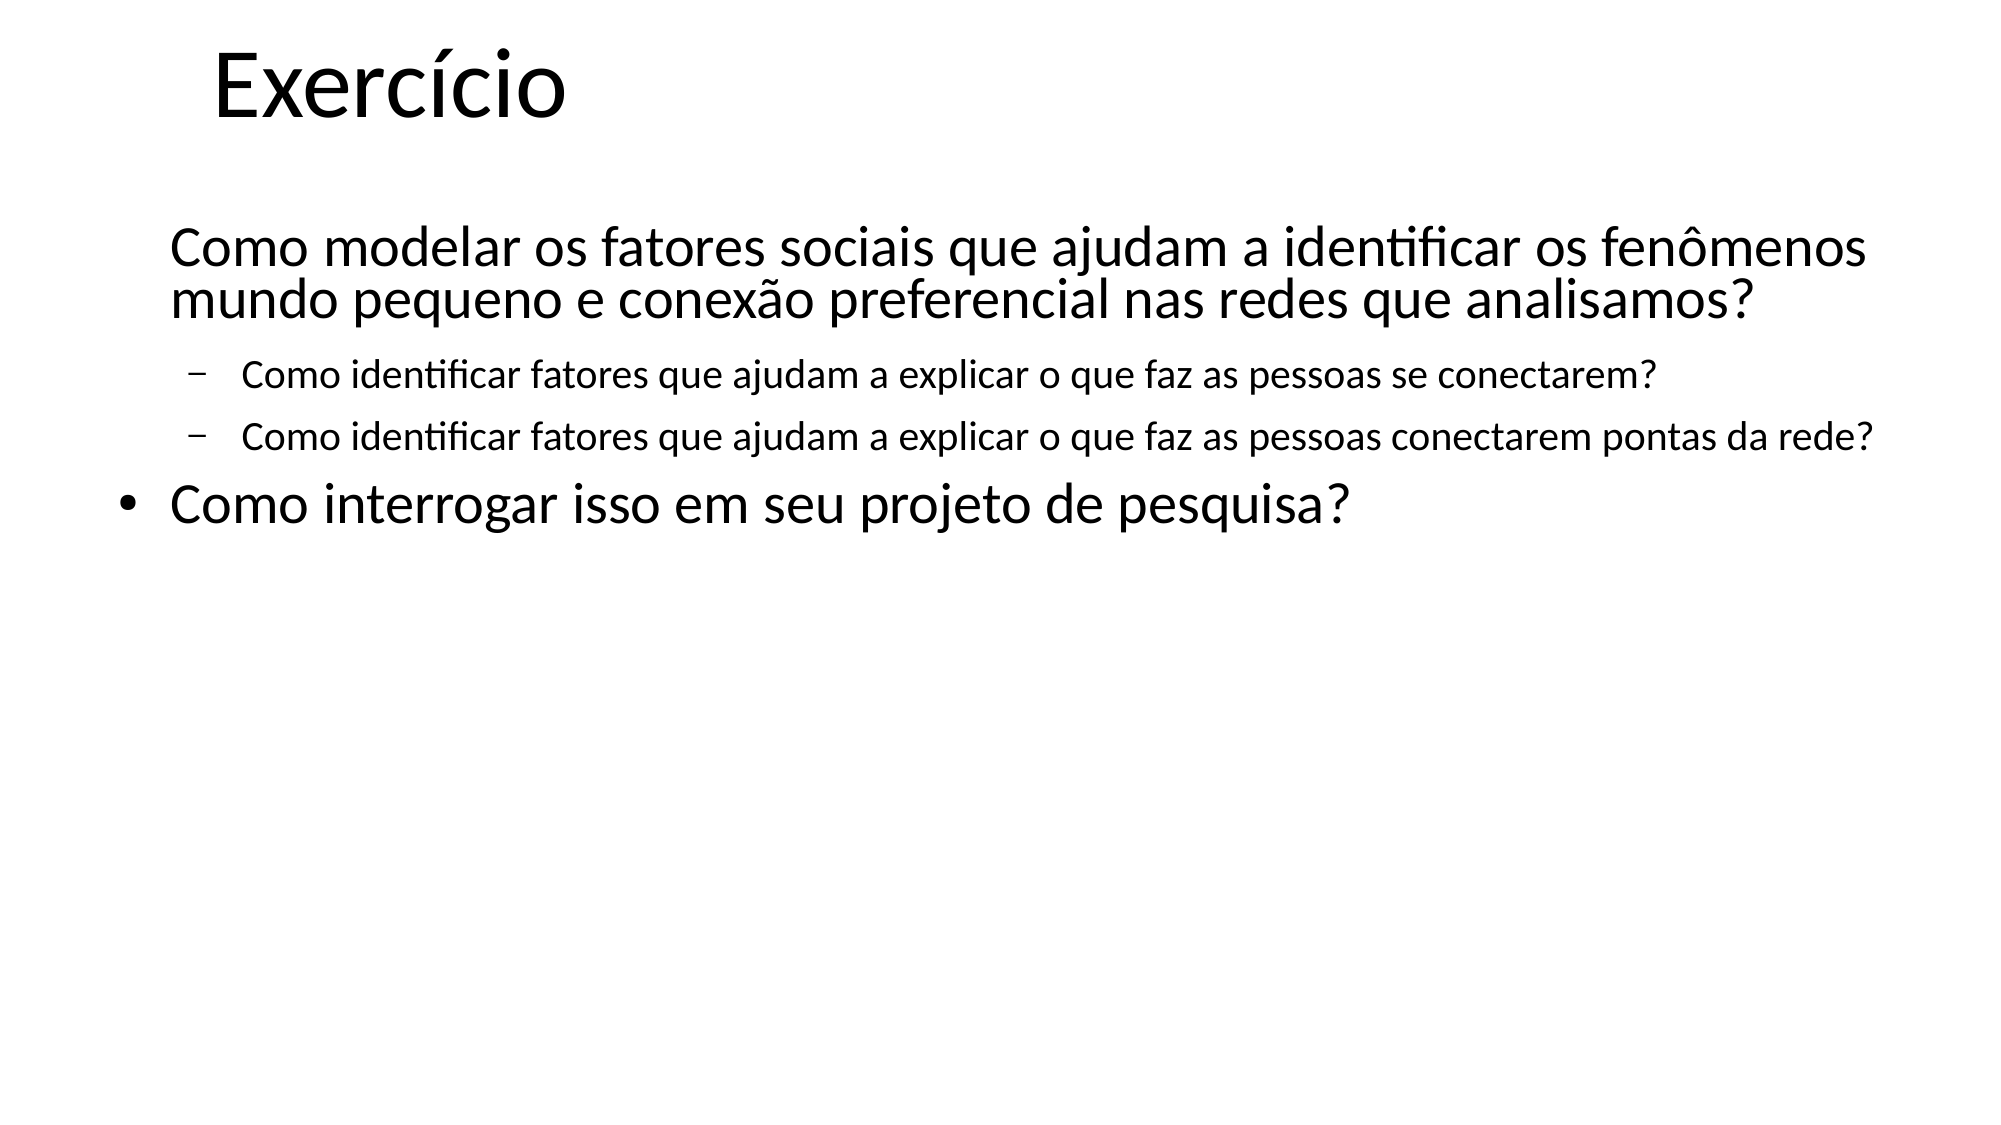

# Exercício
Como modelar os fatores sociais que ajudam a identificar os fenômenos mundo pequeno e conexão preferencial nas redes que analisamos?
Como identificar fatores que ajudam a explicar o que faz as pessoas se conectarem?
Como identificar fatores que ajudam a explicar o que faz as pessoas conectarem pontas da rede?
Como interrogar isso em seu projeto de pesquisa?